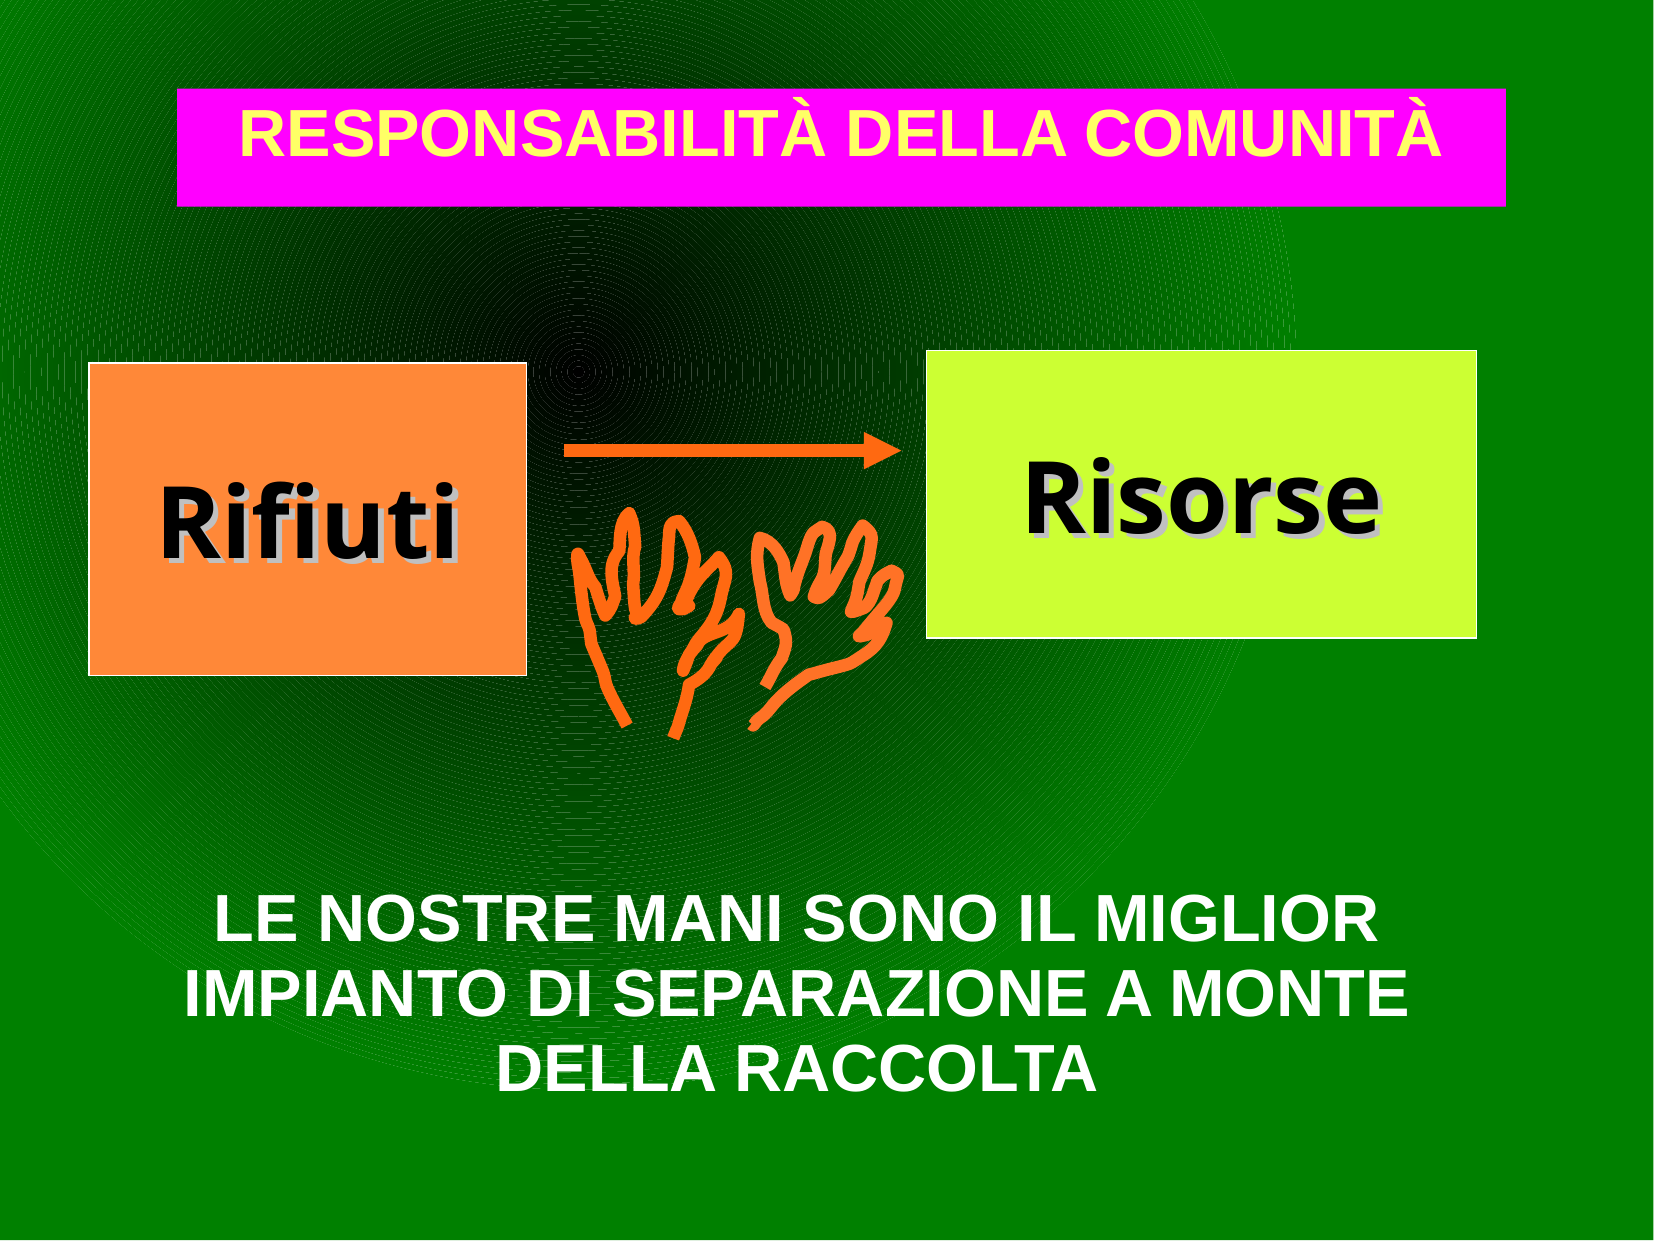

RESPONSABILITÀ DELLA COMUNITÀ
Risorse
Rifiuti
LE NOSTRE MANI SONO IL MIGLIOR IMPIANTO DI SEPARAZIONE A MONTE DELLA RACCOLTA